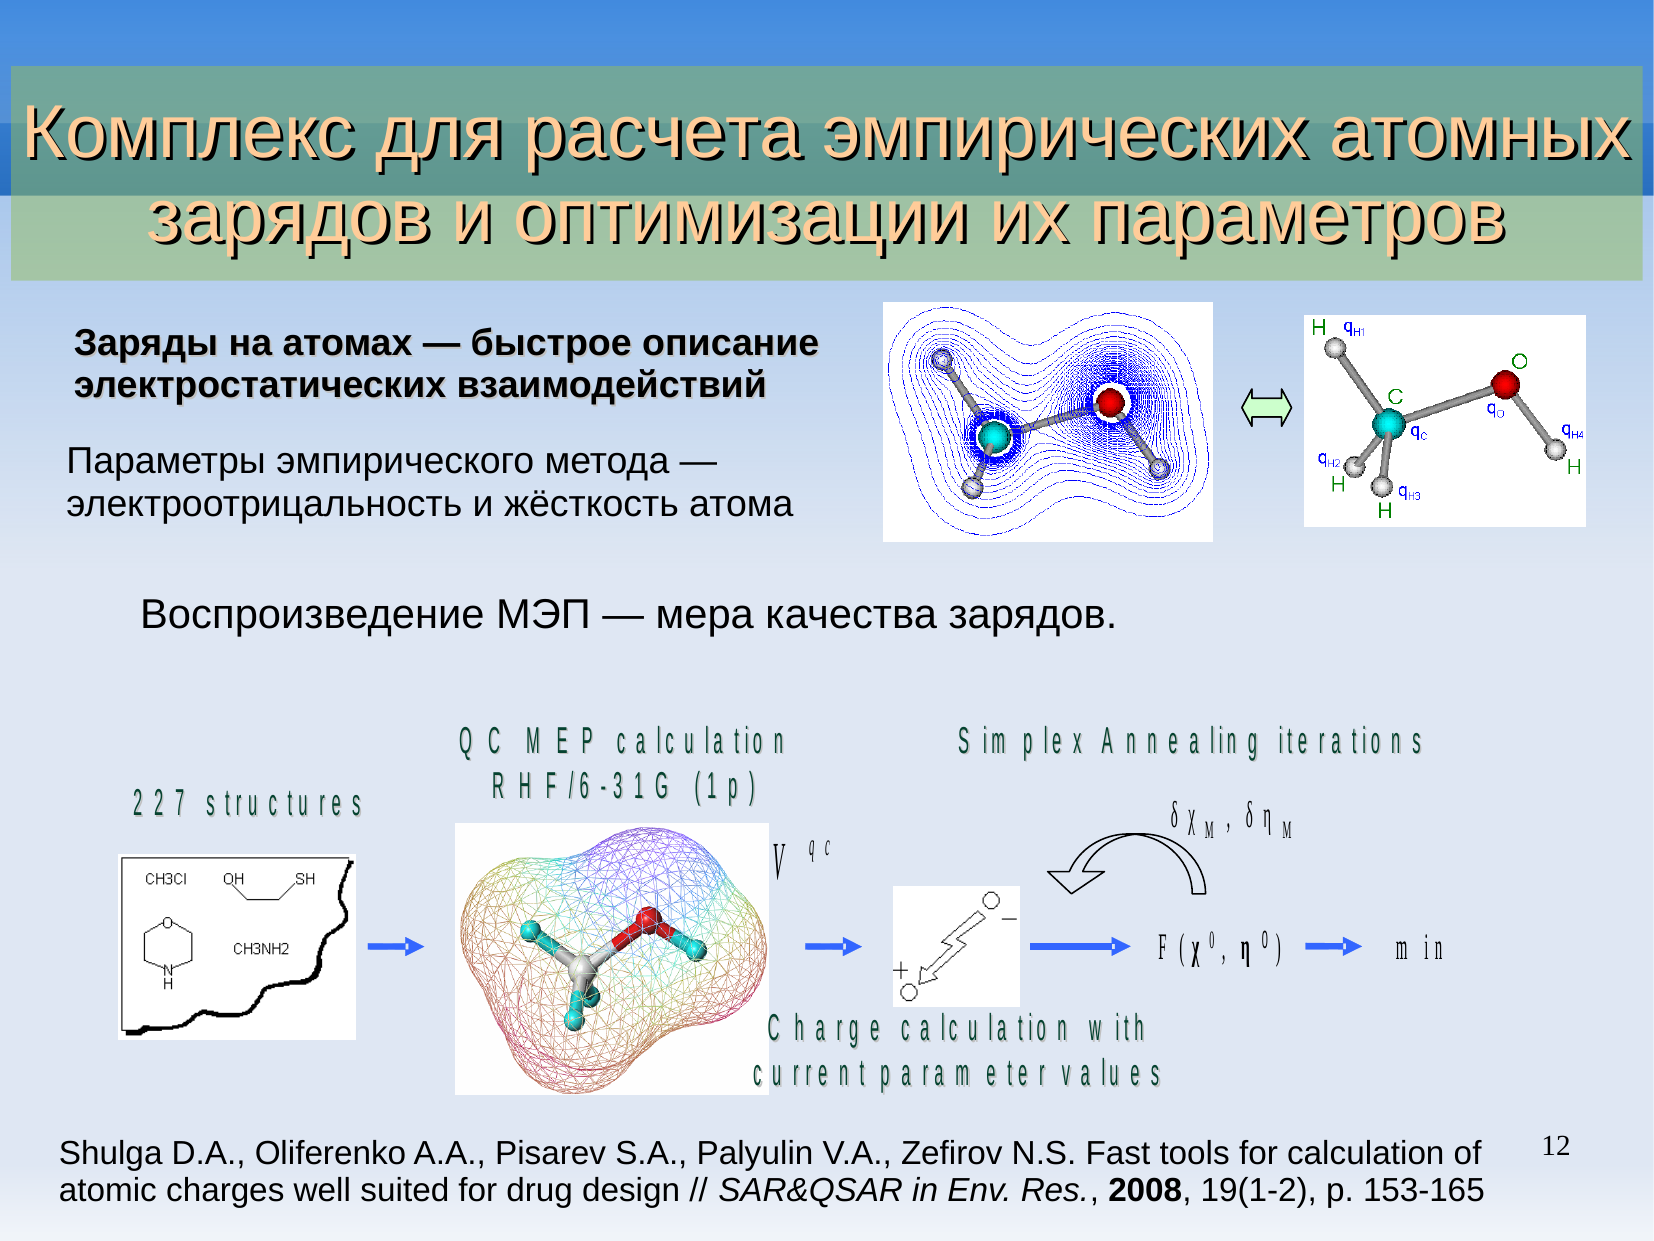

# Комплекс для расчета эмпирических атомных зарядов и оптимизации их параметров
Заряды на атомах — быстрое описание электростатических взаимодействий
Параметры эмпирического метода — электроотрицальность и жёсткость атома
Воспроизведение МЭП — мера качества зарядов.
Shulga D.A., Oliferenko A.A., Pisarev S.A., Palyulin V.A., Zefirov N.S. Fast tools for calculation of atomic charges well suited for drug design // SAR&QSAR in Env. Res., 2008, 19(1-2), p. 153-165
12